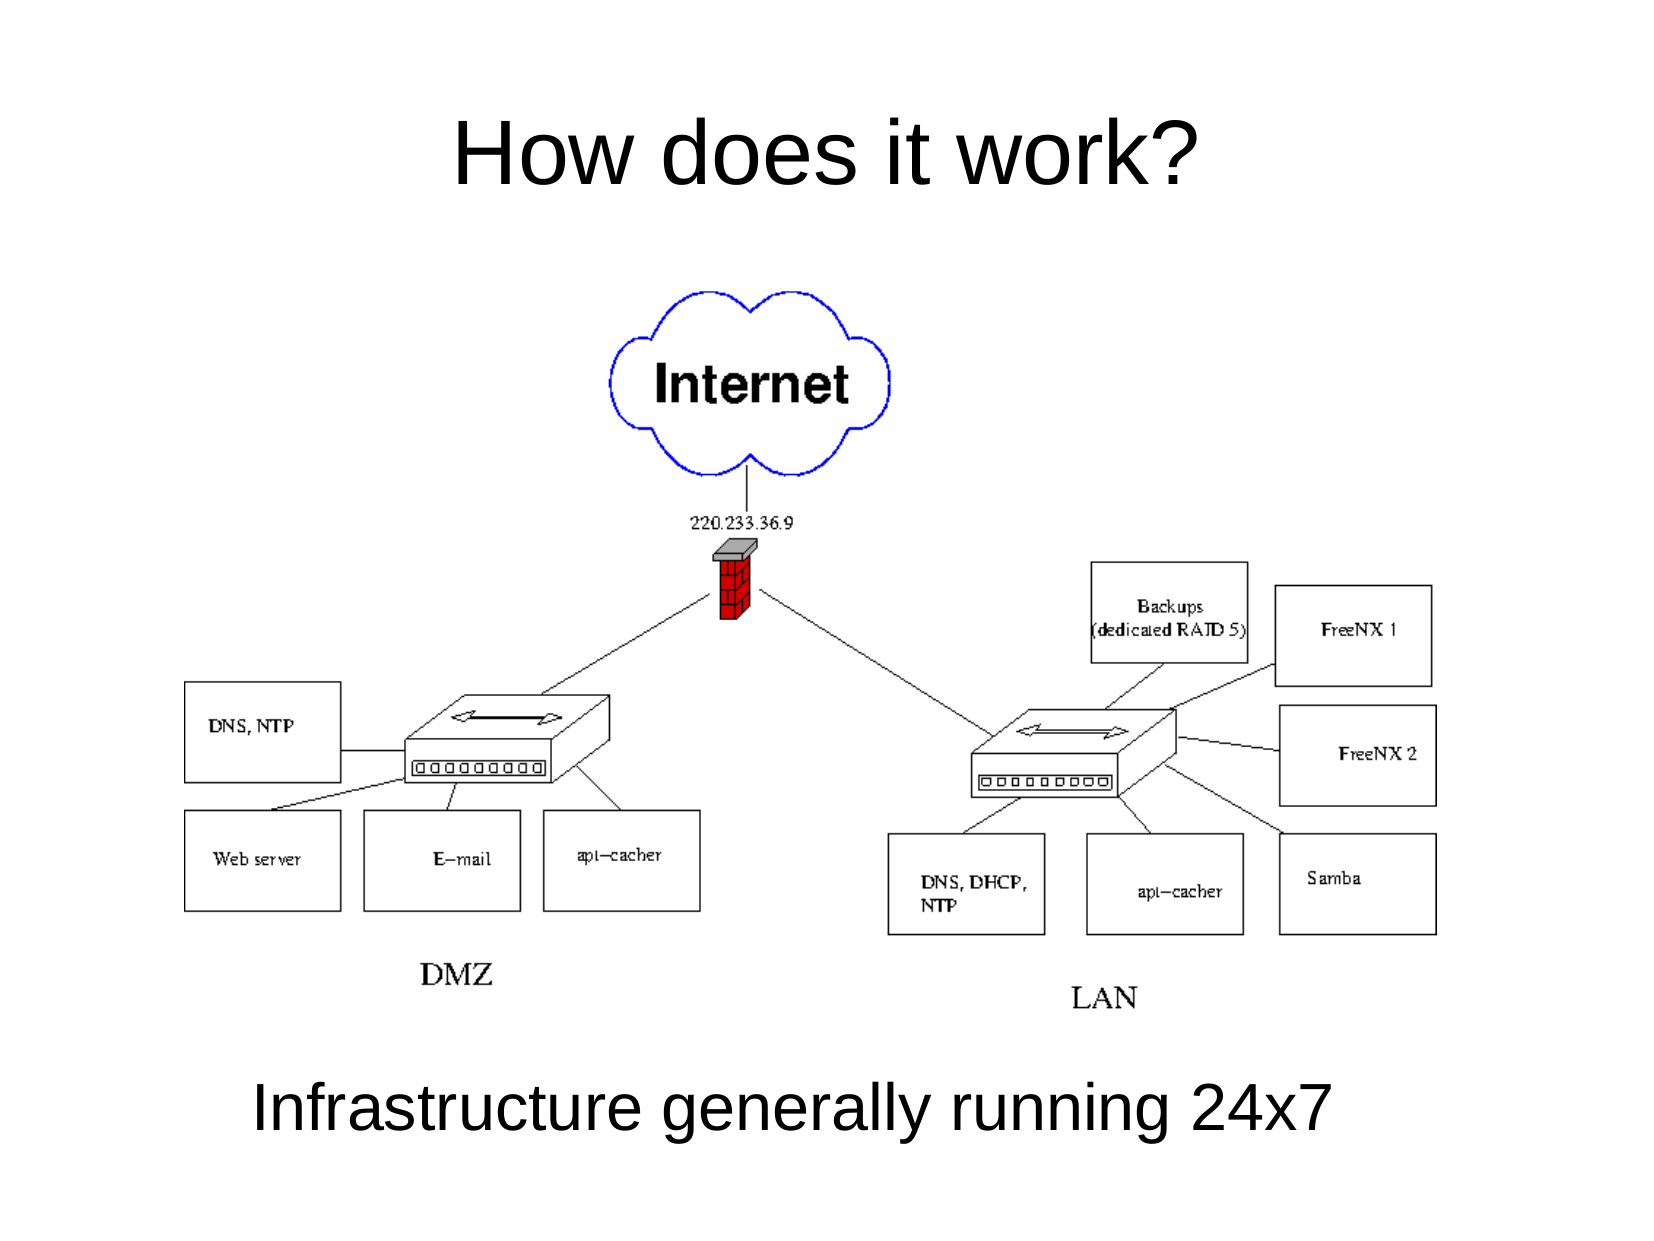

# How does it work?
Infrastructure generally running 24x7